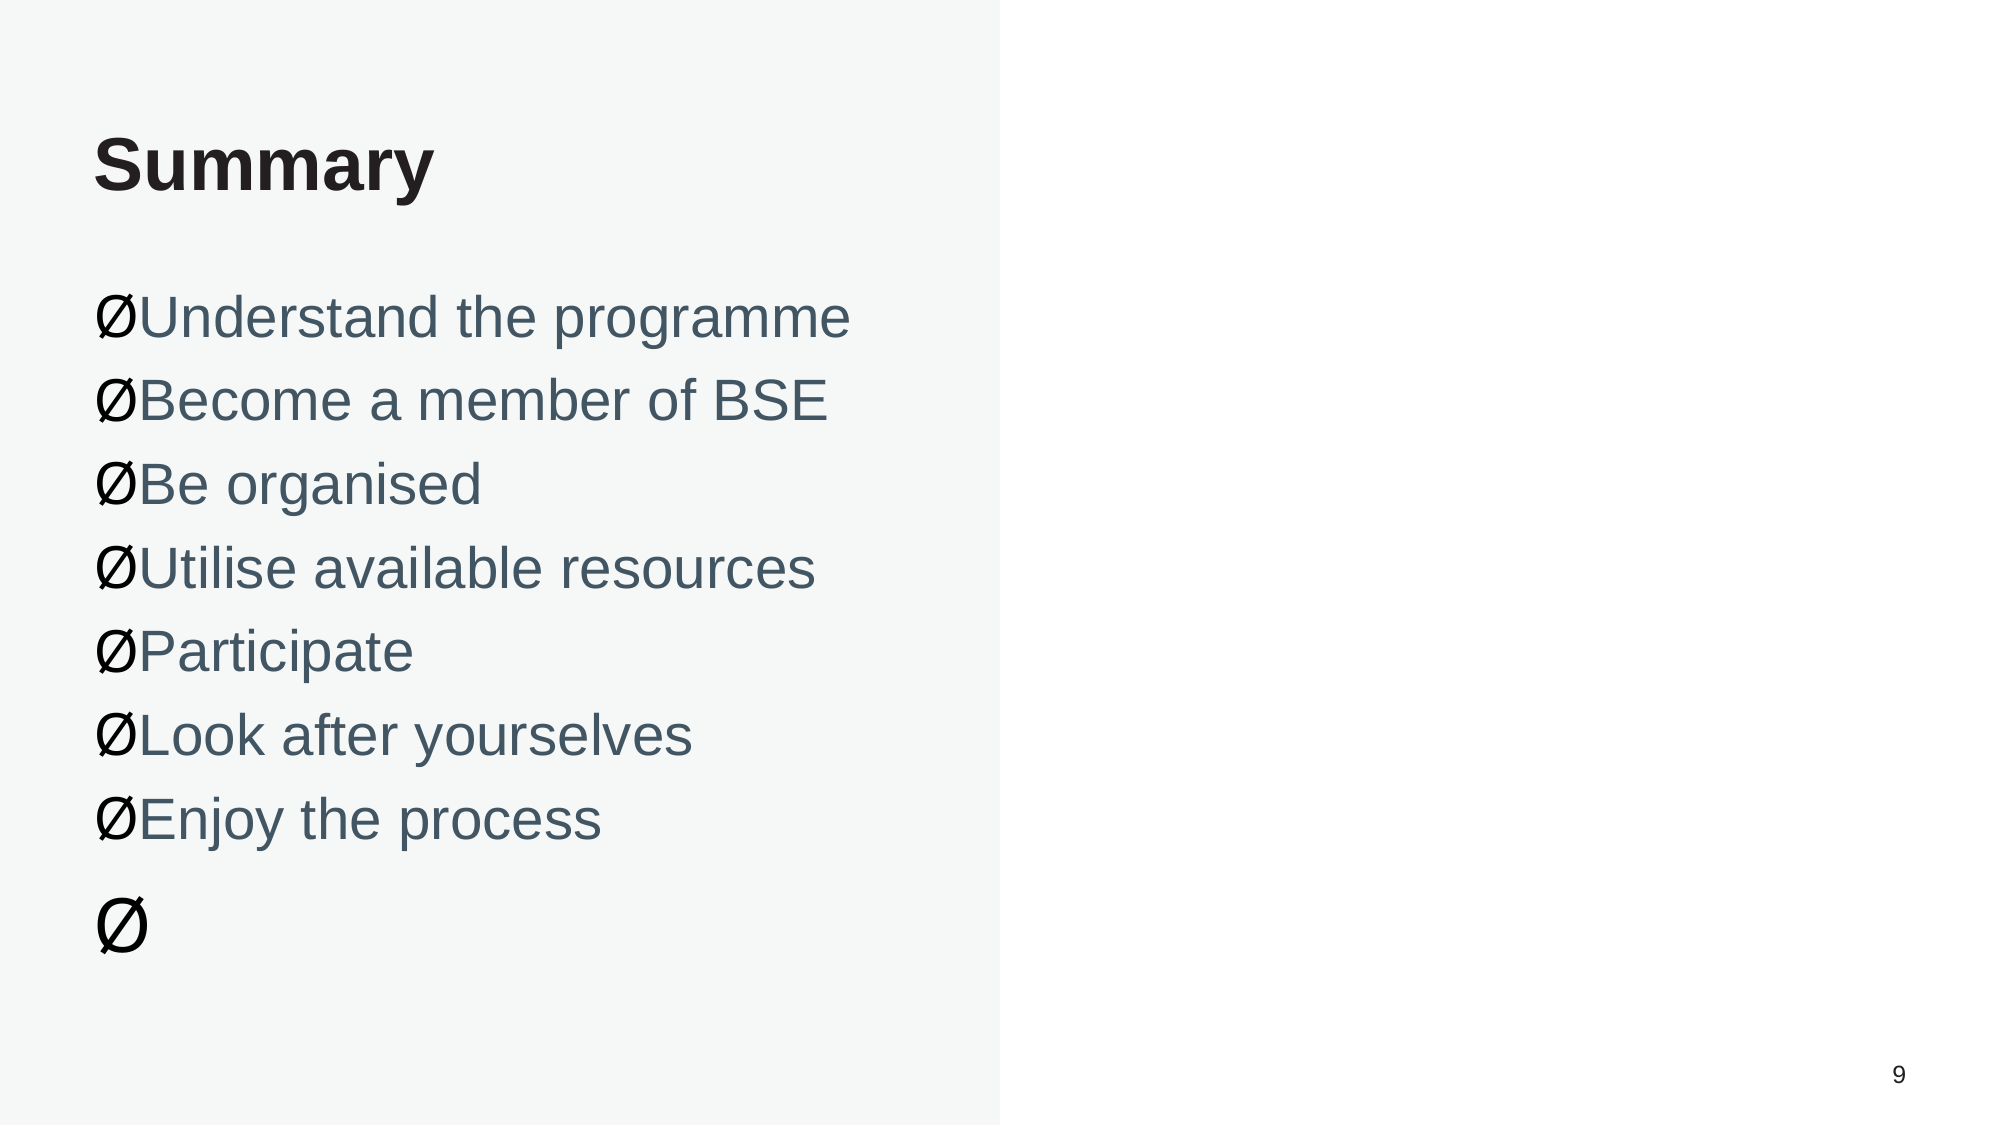

# Summary
Understand the programme
Become a member of BSE
Be organised
Utilise available resources
Participate
Look after yourselves
Enjoy the process